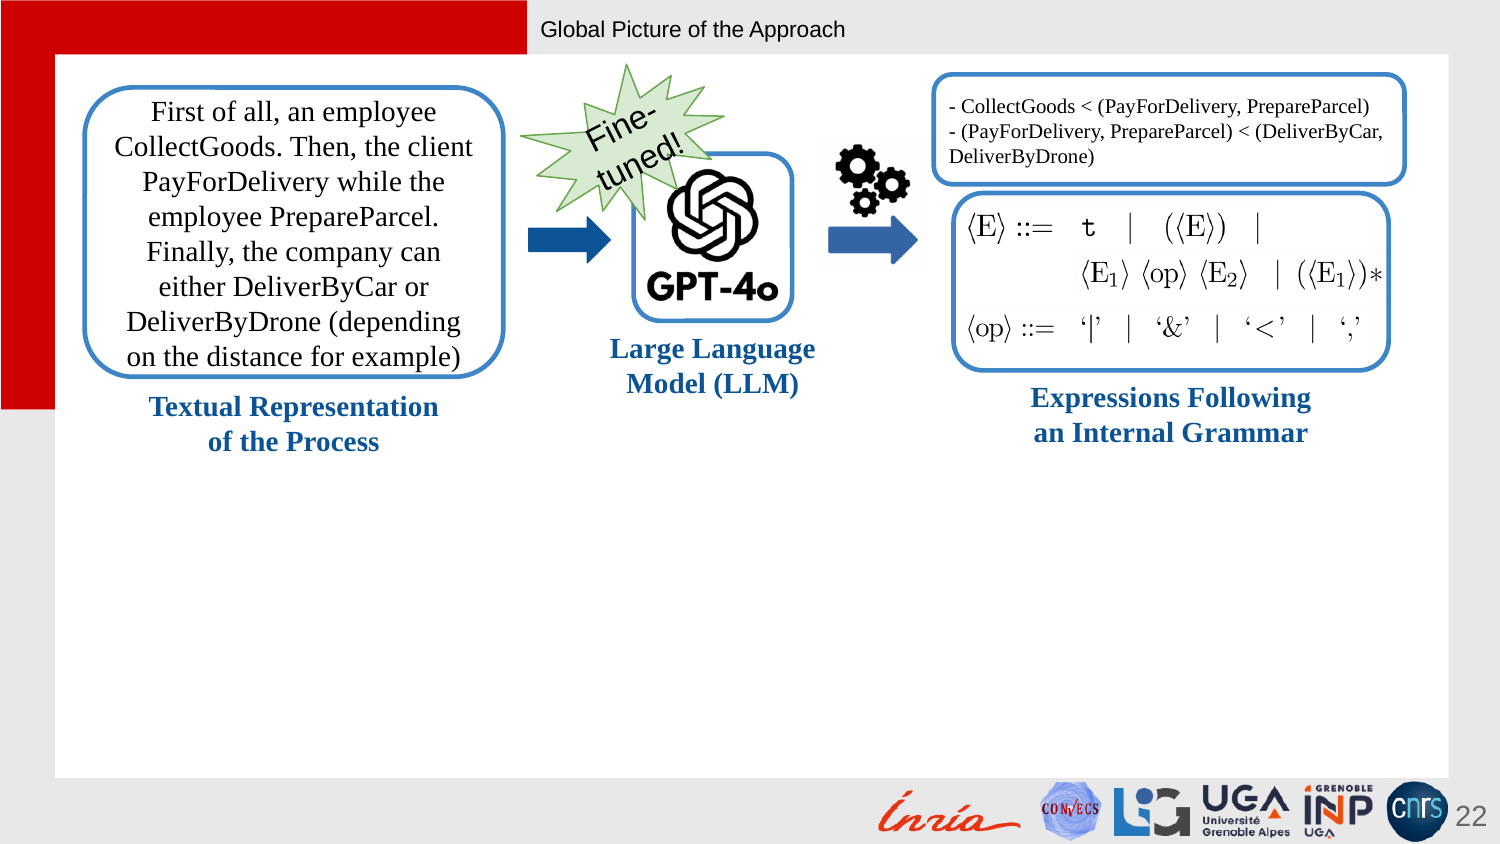

# Global Picture of the Approach
- CollectGoods < (PayForDelivery, PrepareParcel)
- (PayForDelivery, PrepareParcel) < (DeliverByCar,
DeliverByDrone)
First of all, an employee CollectGoods. Then, the client PayForDelivery while the employee PrepareParcel. Finally, the company can either DeliverByCar or DeliverByDrone (depending on the distance for example)
Fine-
tuned!
Large Language
Model (LLM)
Expressions Following an Internal Grammar
Textual Representation
of the Process
22